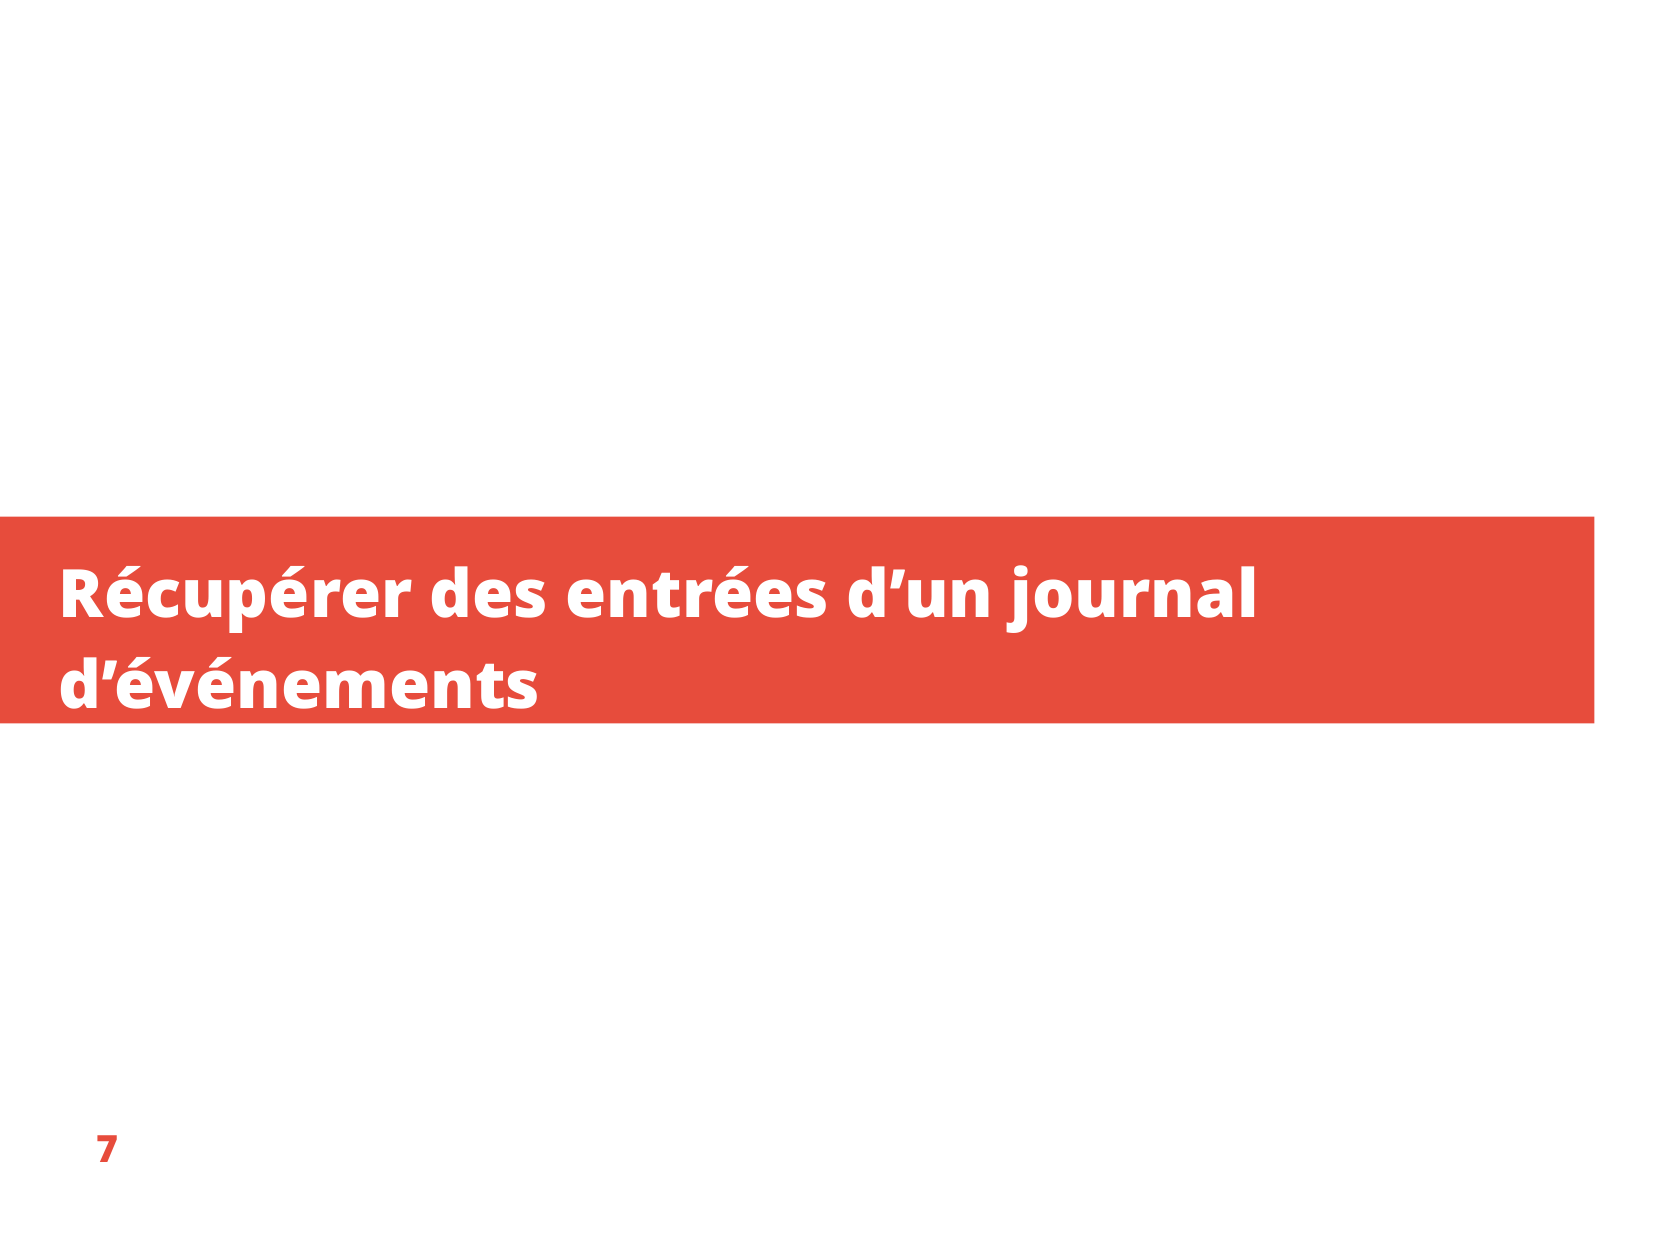

# Récupérer des entrées d’un journal d’événements
7